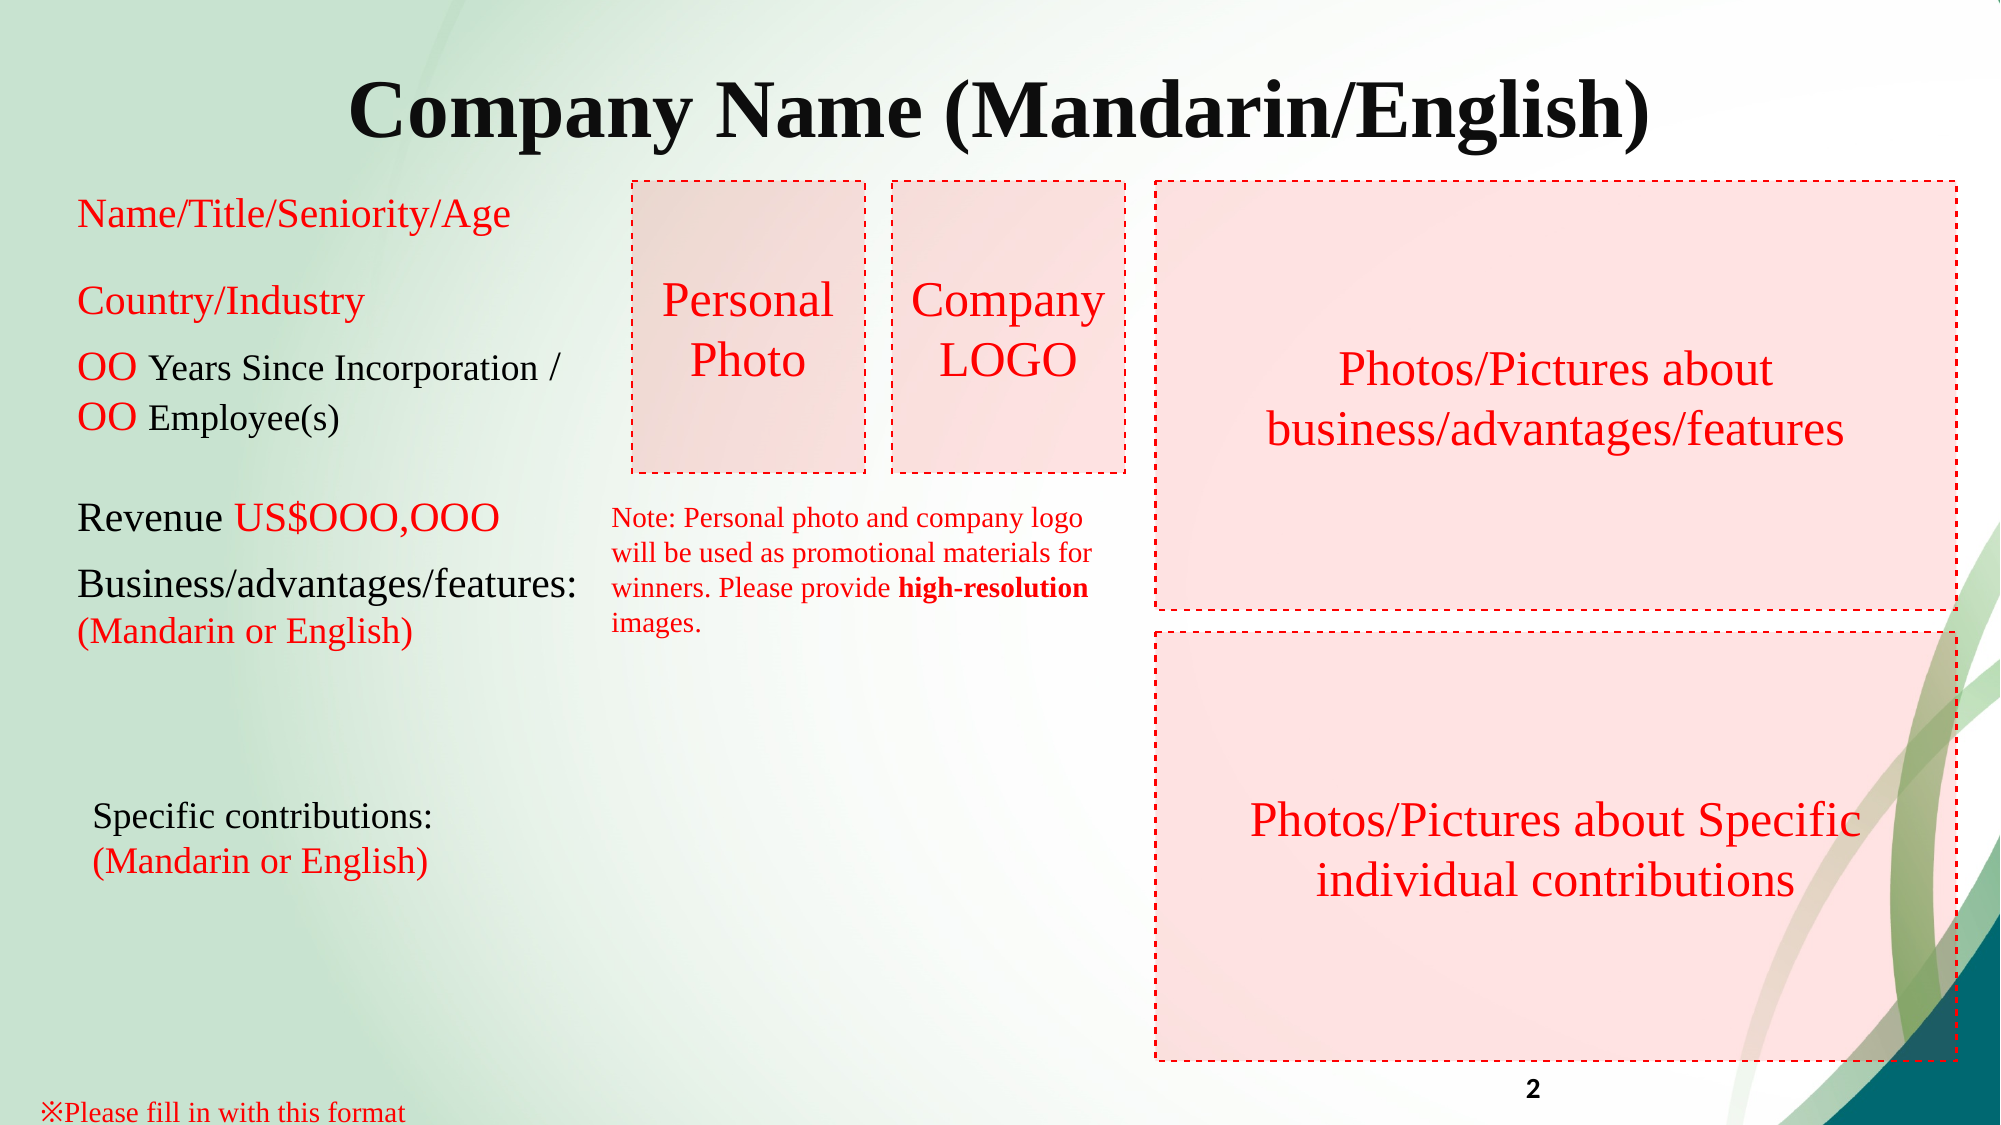

Company Name (Mandarin/English)
Name/Title/Seniority/Age
Personal Photo
Company LOGO
Photos/Pictures about business/advantages/features
Photos/Pictures about Specific individual contributions
Country/Industry
OO Years Since Incorporation / OO Employee(s)
Revenue US$OOO,OOO
Note: Personal photo and company logo will be used as promotional materials for winners. Please provide high-resolution images.
Business/advantages/features:
(Mandarin or English)
Specific contributions:
(Mandarin or English)
2
 ※Please fill in with this format